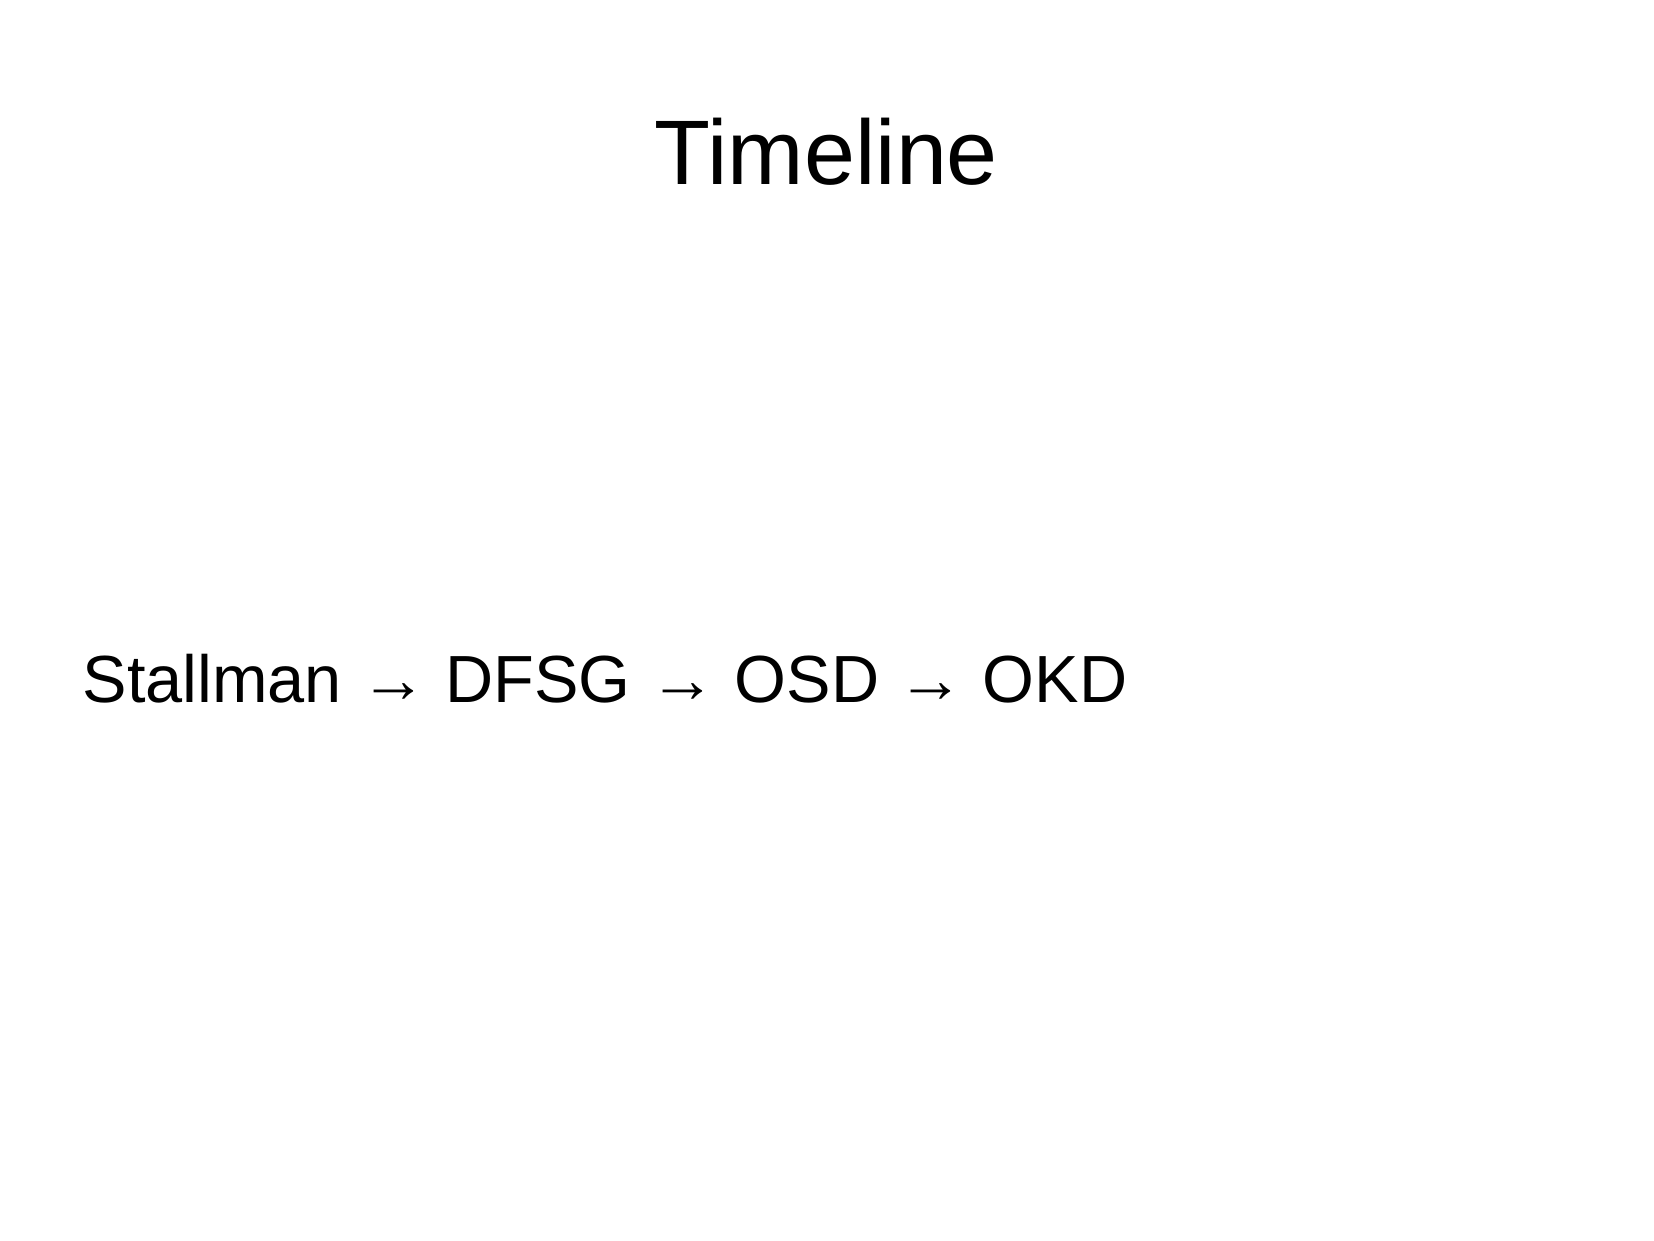

# Timeline
Stallman → DFSG → OSD → OKD